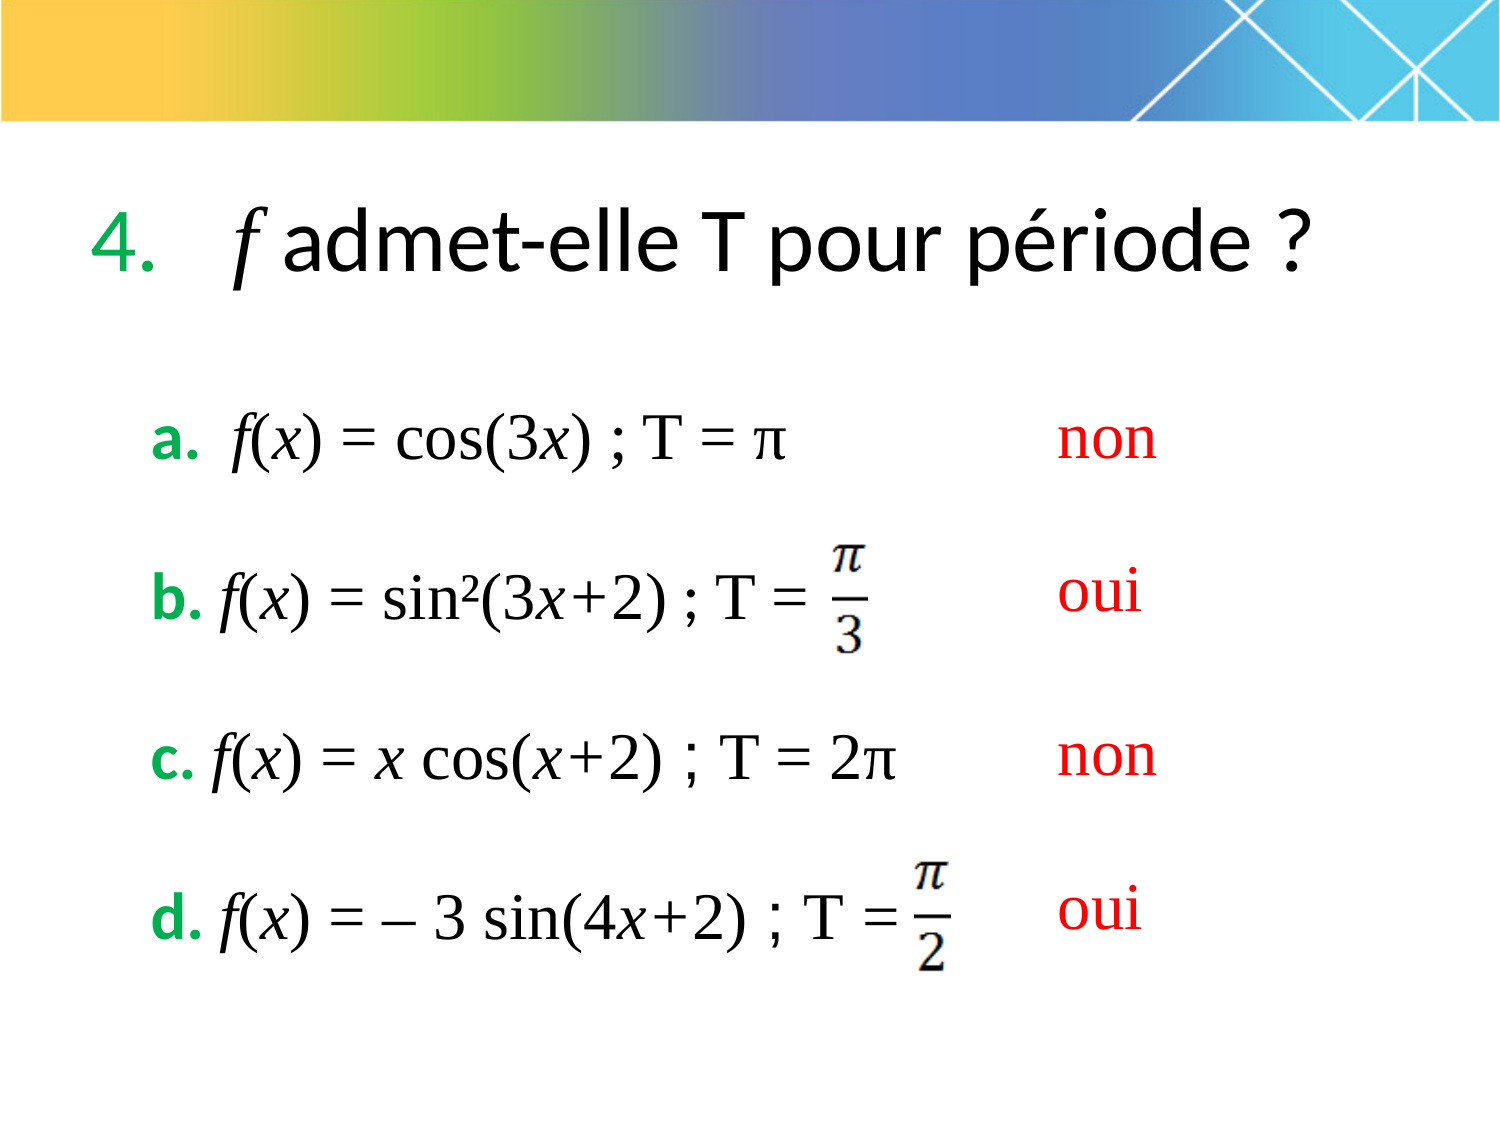

# f admet-elle T pour période ?
non
a. f(x) = cos(3x) ; T = π
b. f(x) = sin²(3x+2) ; T =
c. f(x) = x cos(x+2) ; T = 2π
d. f(x) = – 3 sin(4x+2) ; T =
oui
non
oui